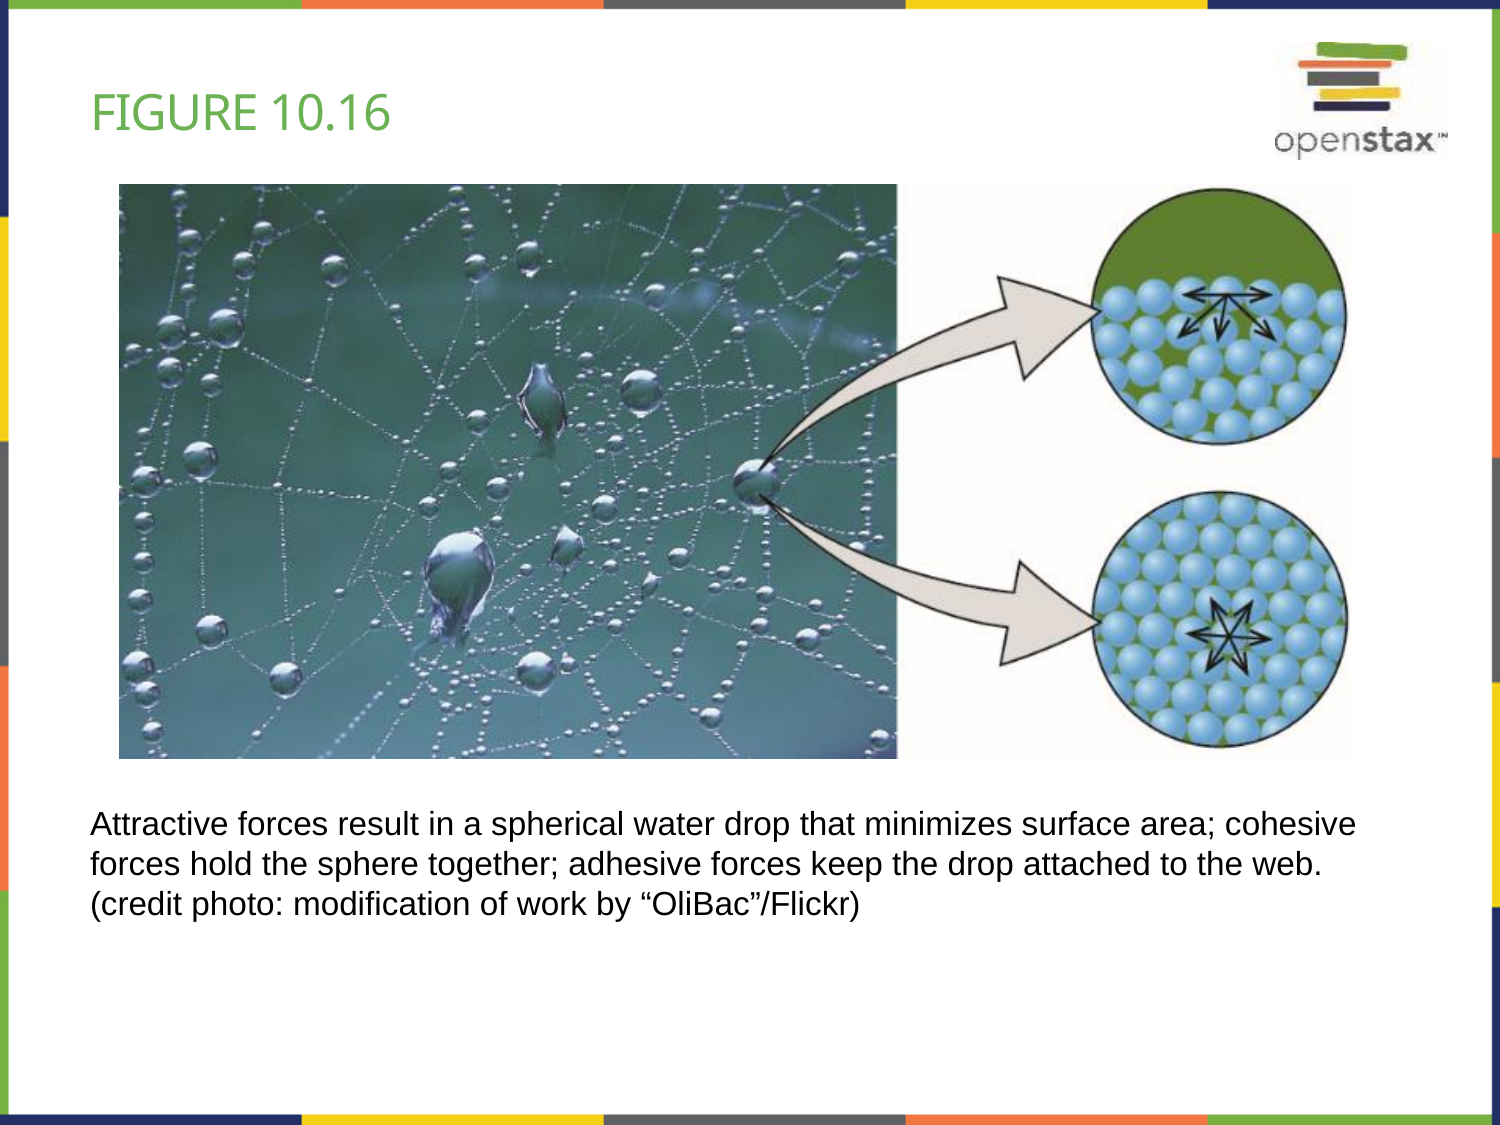

# Figure 10.16
Attractive forces result in a spherical water drop that minimizes surface area; cohesive forces hold the sphere together; adhesive forces keep the drop attached to the web. (credit photo: modification of work by “OliBac”/Flickr)